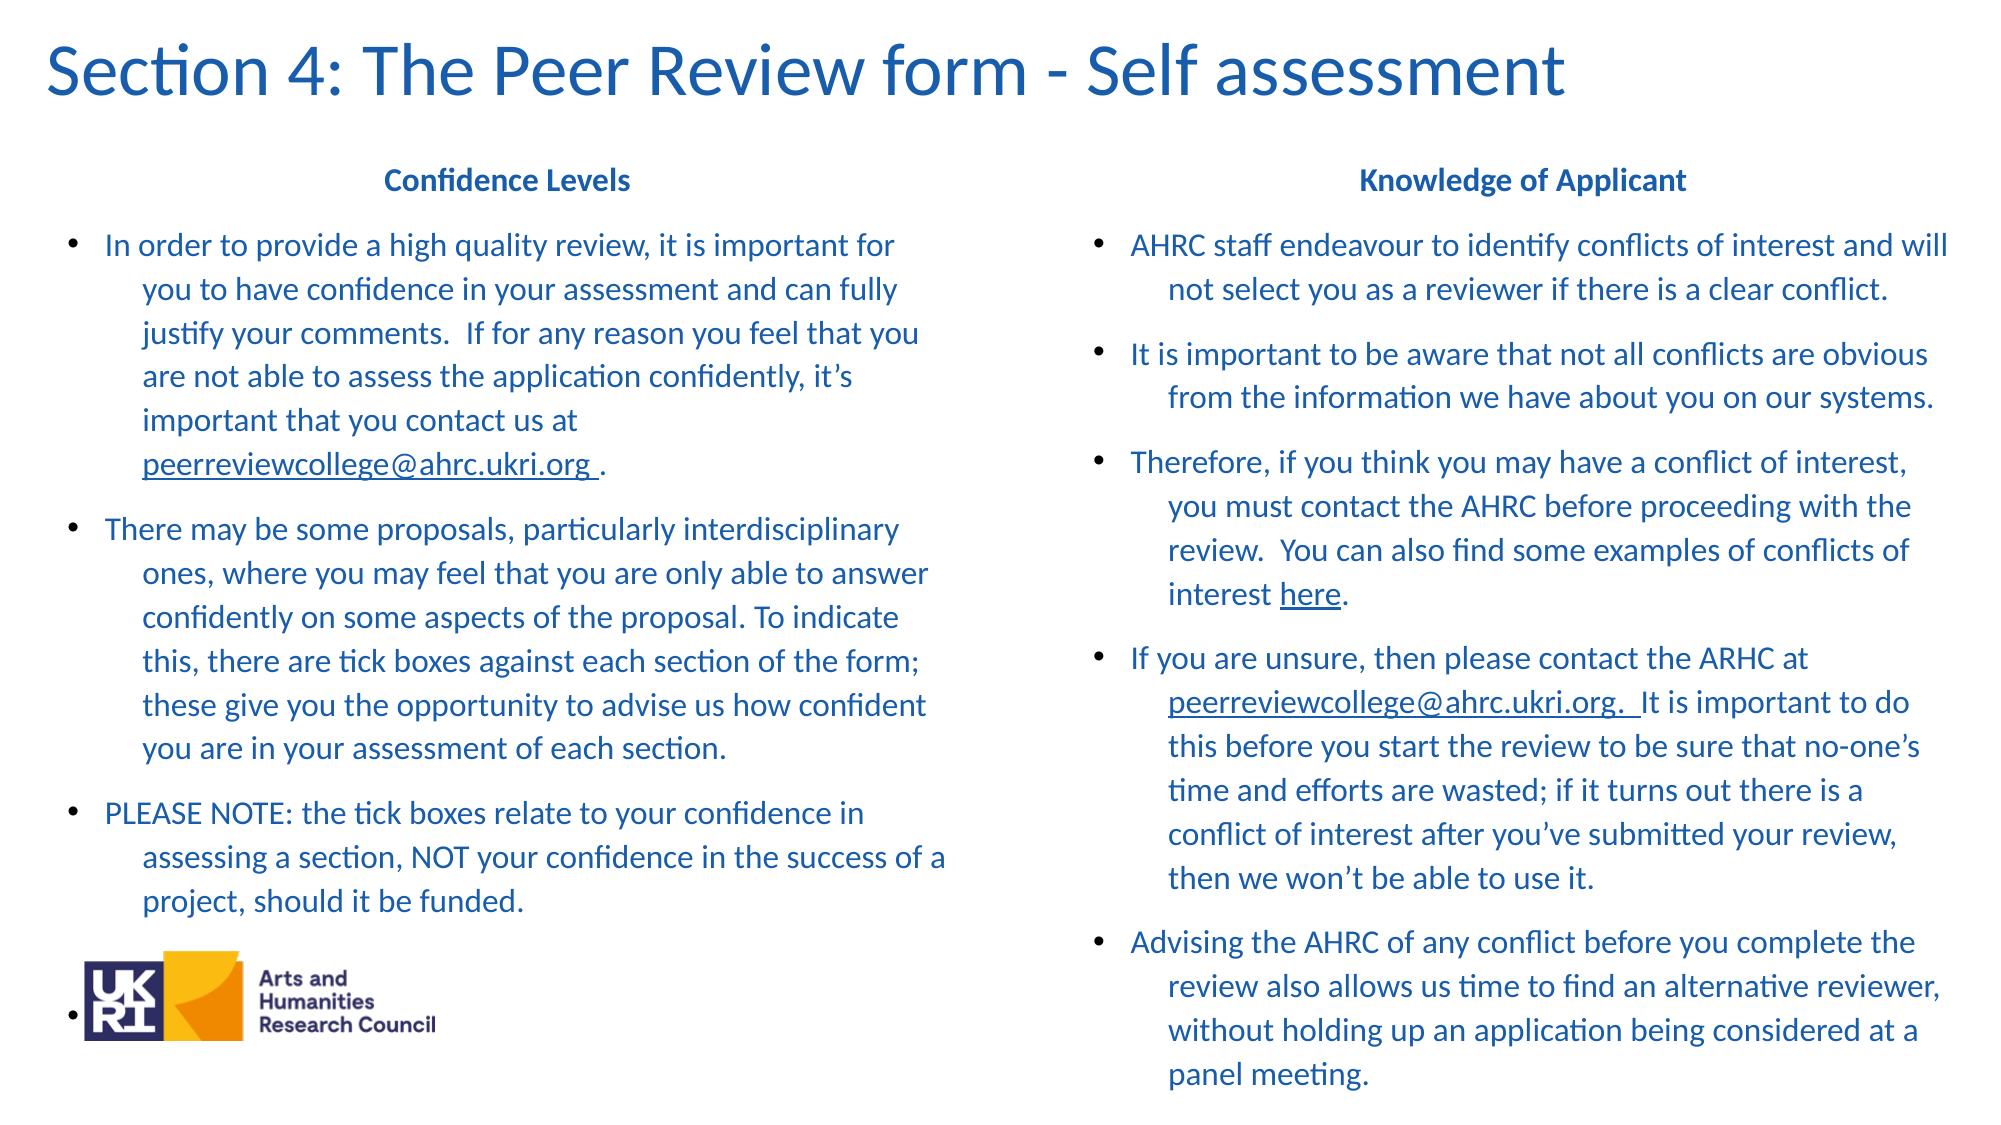

Section 4: The Peer Review form - Self assessment
Confidence Levels
In order to provide a high quality review, it is important for you to have confidence in your assessment and can fully justify your comments. If for any reason you feel that you are not able to assess the application confidently, it’s important that you contact us at peerreviewcollege@ahrc.ukri.org .
There may be some proposals, particularly interdisciplinary ones, where you may feel that you are only able to answer confidently on some aspects of the proposal. To indicate this, there are tick boxes against each section of the form; these give you the opportunity to advise us how confident you are in your assessment of each section.
PLEASE NOTE: the tick boxes relate to your confidence in assessing a section, NOT your confidence in the success of a project, should it be funded.
Knowledge of Applicant
AHRC staff endeavour to identify conflicts of interest and will not select you as a reviewer if there is a clear conflict.
It is important to be aware that not all conflicts are obvious from the information we have about you on our systems.
Therefore, if you think you may have a conflict of interest, you must contact the AHRC before proceeding with the review. You can also find some examples of conflicts of interest here.
If you are unsure, then please contact the ARHC at peerreviewcollege@ahrc.ukri.org. It is important to do this before you start the review to be sure that no-one’s time and efforts are wasted; if it turns out there is a conflict of interest after you’ve submitted your review, then we won’t be able to use it.
Advising the AHRC of any conflict before you complete the review also allows us time to find an alternative reviewer, without holding up an application being considered at a panel meeting.